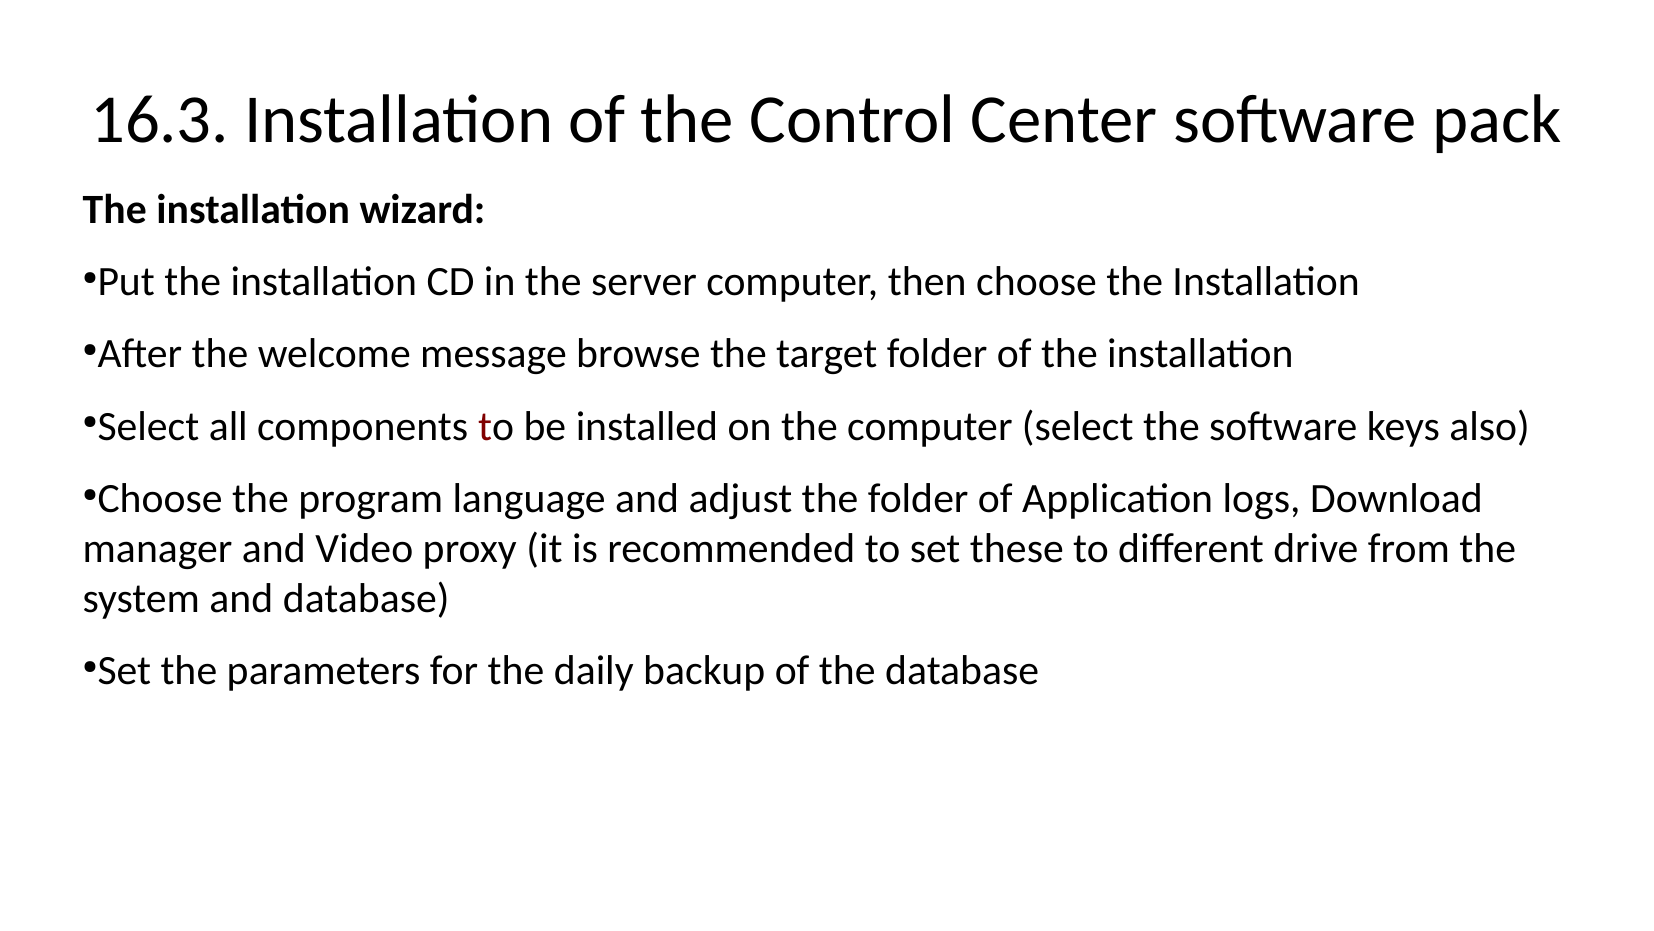

# 16.3. Installation of the Control Center software pack
The installation wizard:
Put the installation CD in the server computer, then choose the Installation
After the welcome message browse the target folder of the installation
Select all components to be installed on the computer (select the software keys also)
Choose the program language and adjust the folder of Application logs, Download manager and Video proxy (it is recommended to set these to different drive from the system and database)
Set the parameters for the daily backup of the database